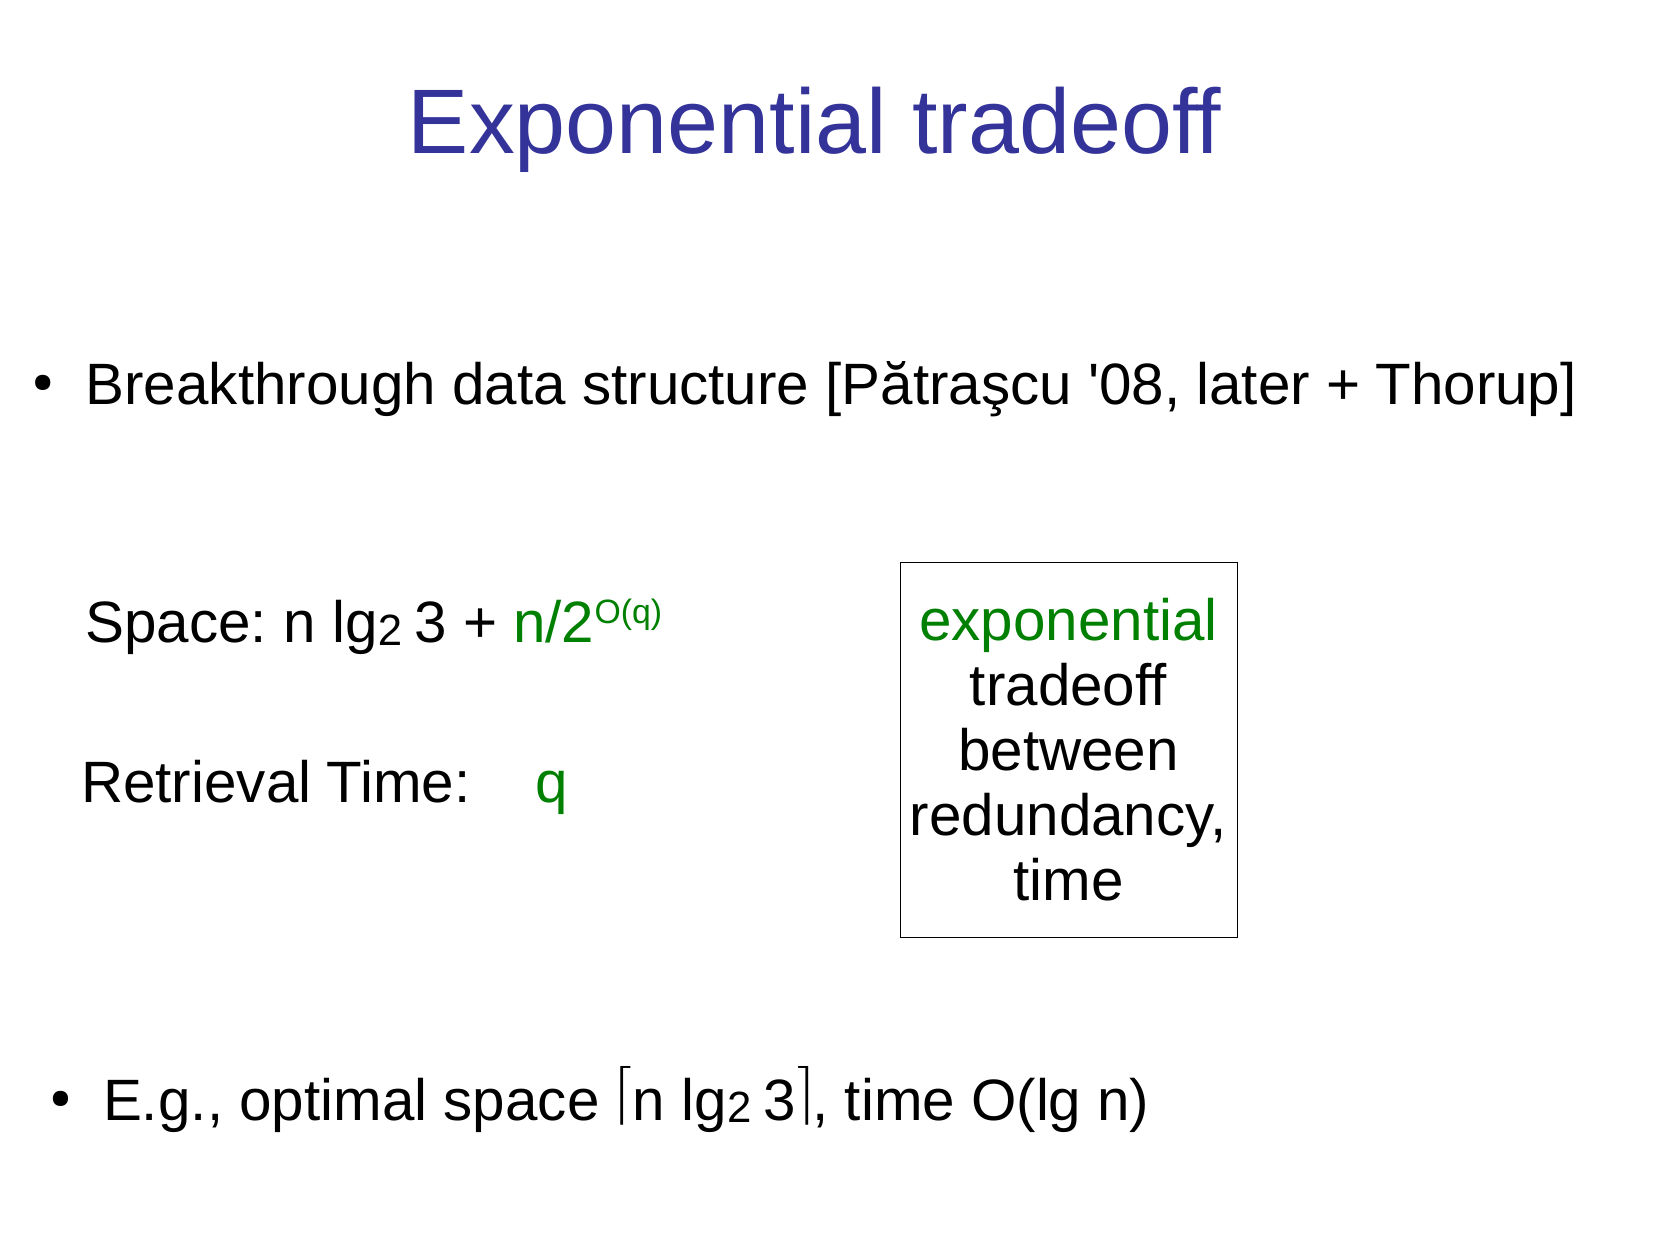

Exponential tradeoff
# Breakthrough data structure [Pătraşcu '08, later + Thorup]
Space: n lg2 3 + n/2O(q)
 Retrieval Time: q
E.g., optimal space n lg2 3, time O(lg n)
exponential
tradeoff
between
redundancy,
time